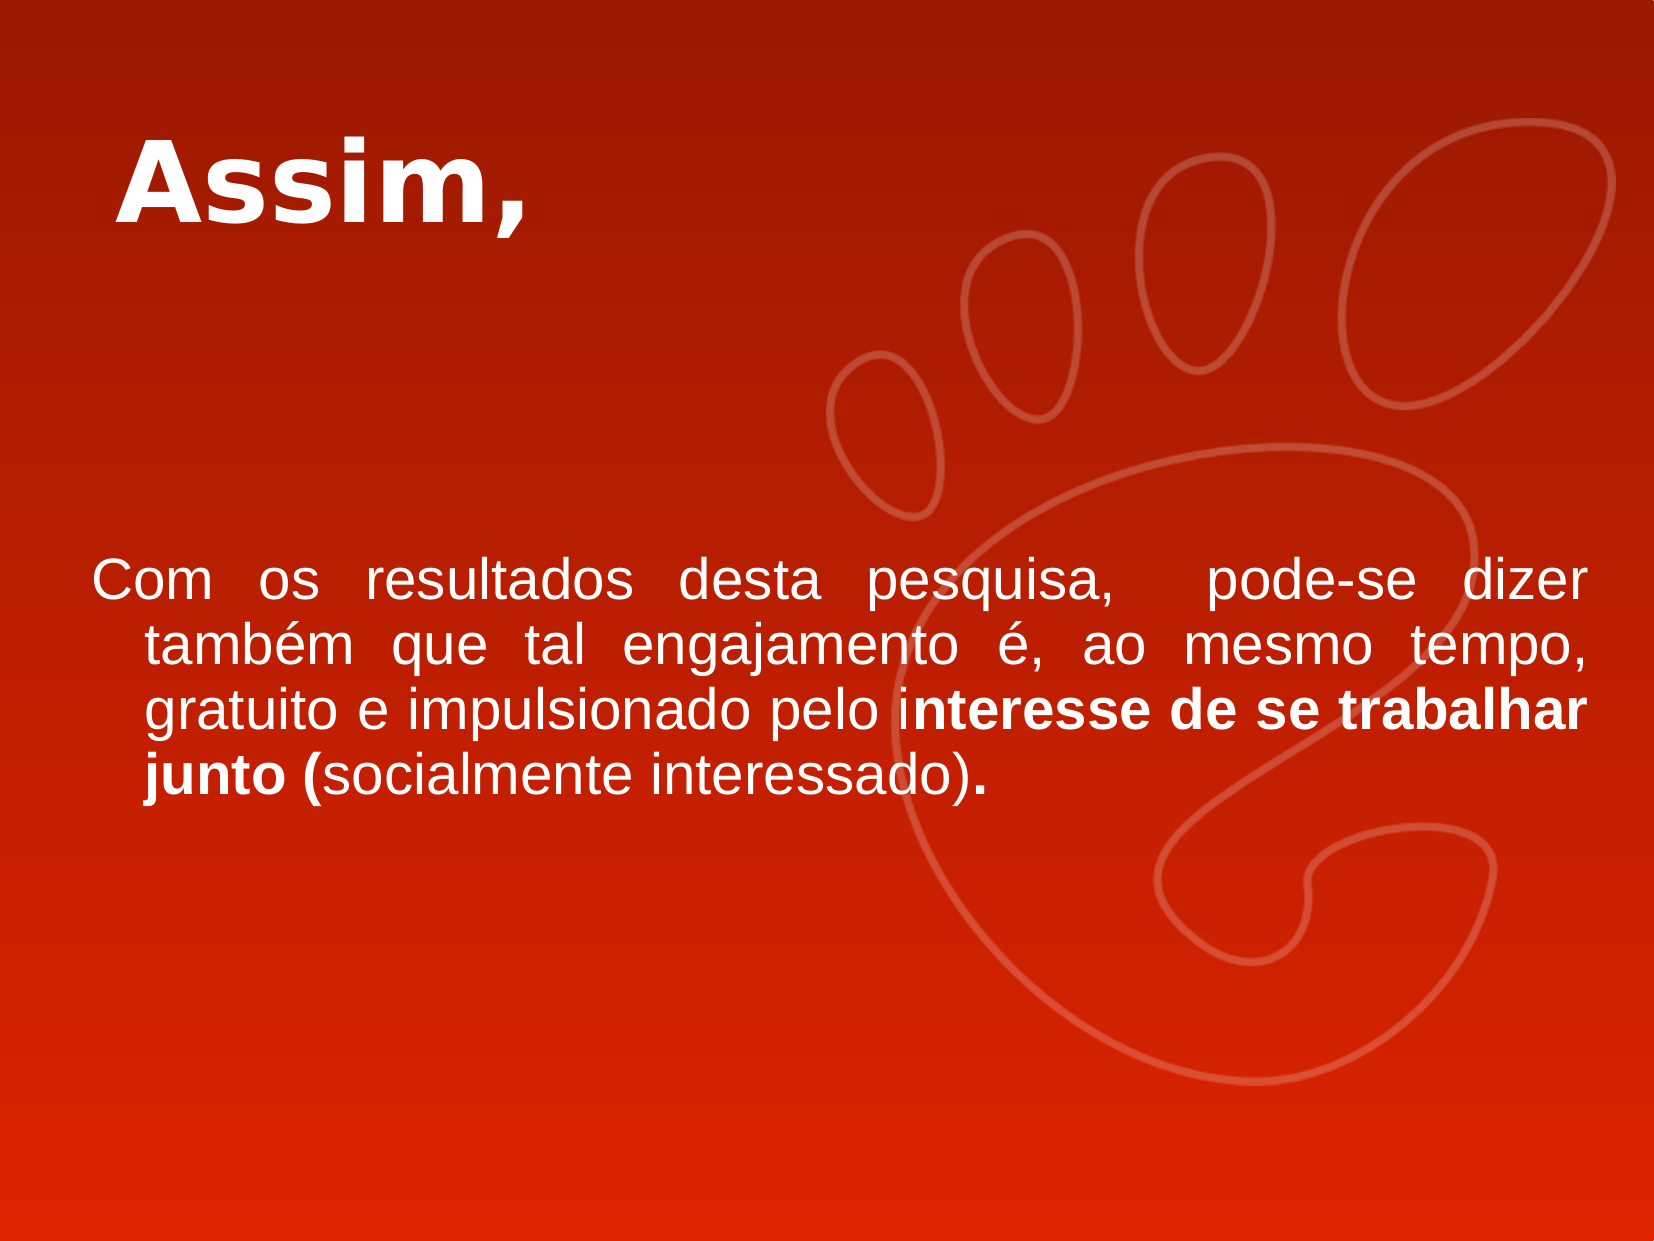

# Assim,
Com os resultados desta pesquisa, pode-se dizer também que tal engajamento é, ao mesmo tempo, gratuito e impulsionado pelo interesse de se trabalhar junto (socialmente interessado).